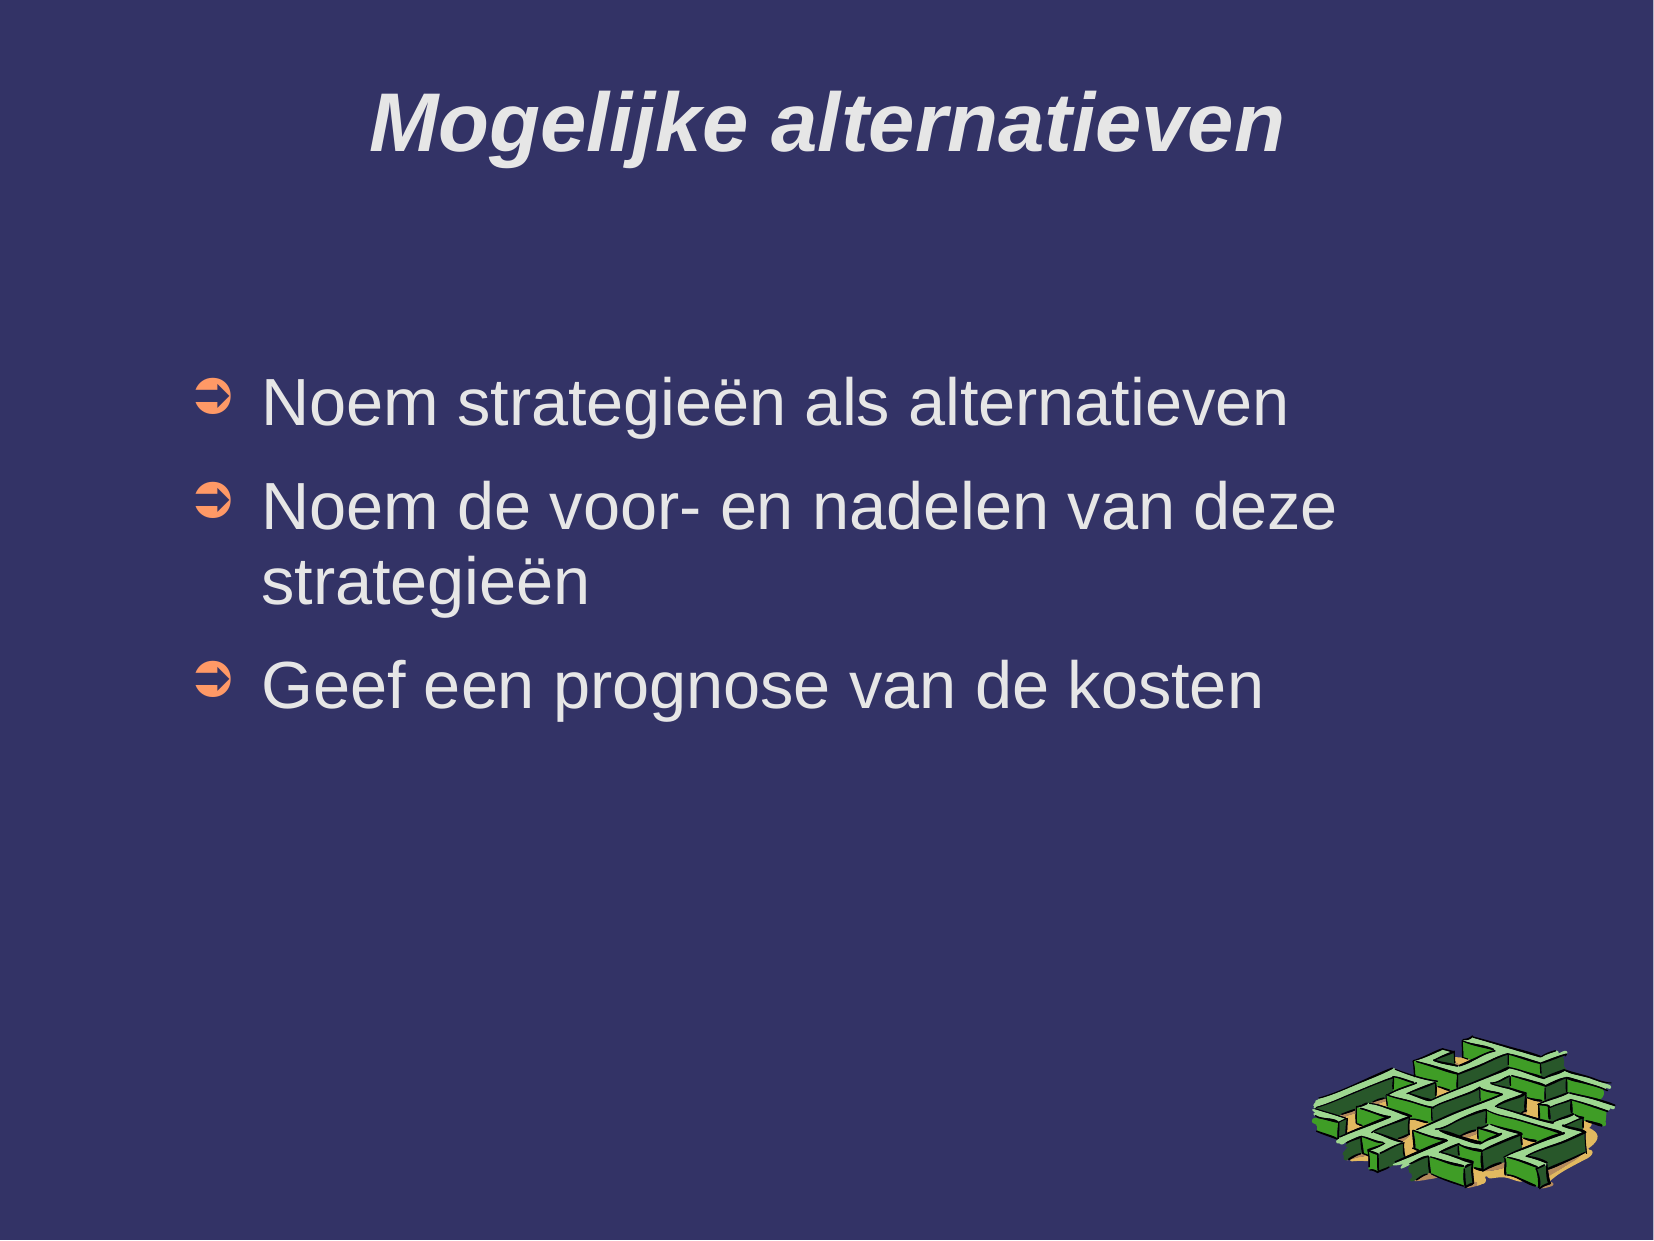

# Mogelijke alternatieven
Noem strategieën als alternatieven
Noem de voor- en nadelen van deze strategieën
Geef een prognose van de kosten